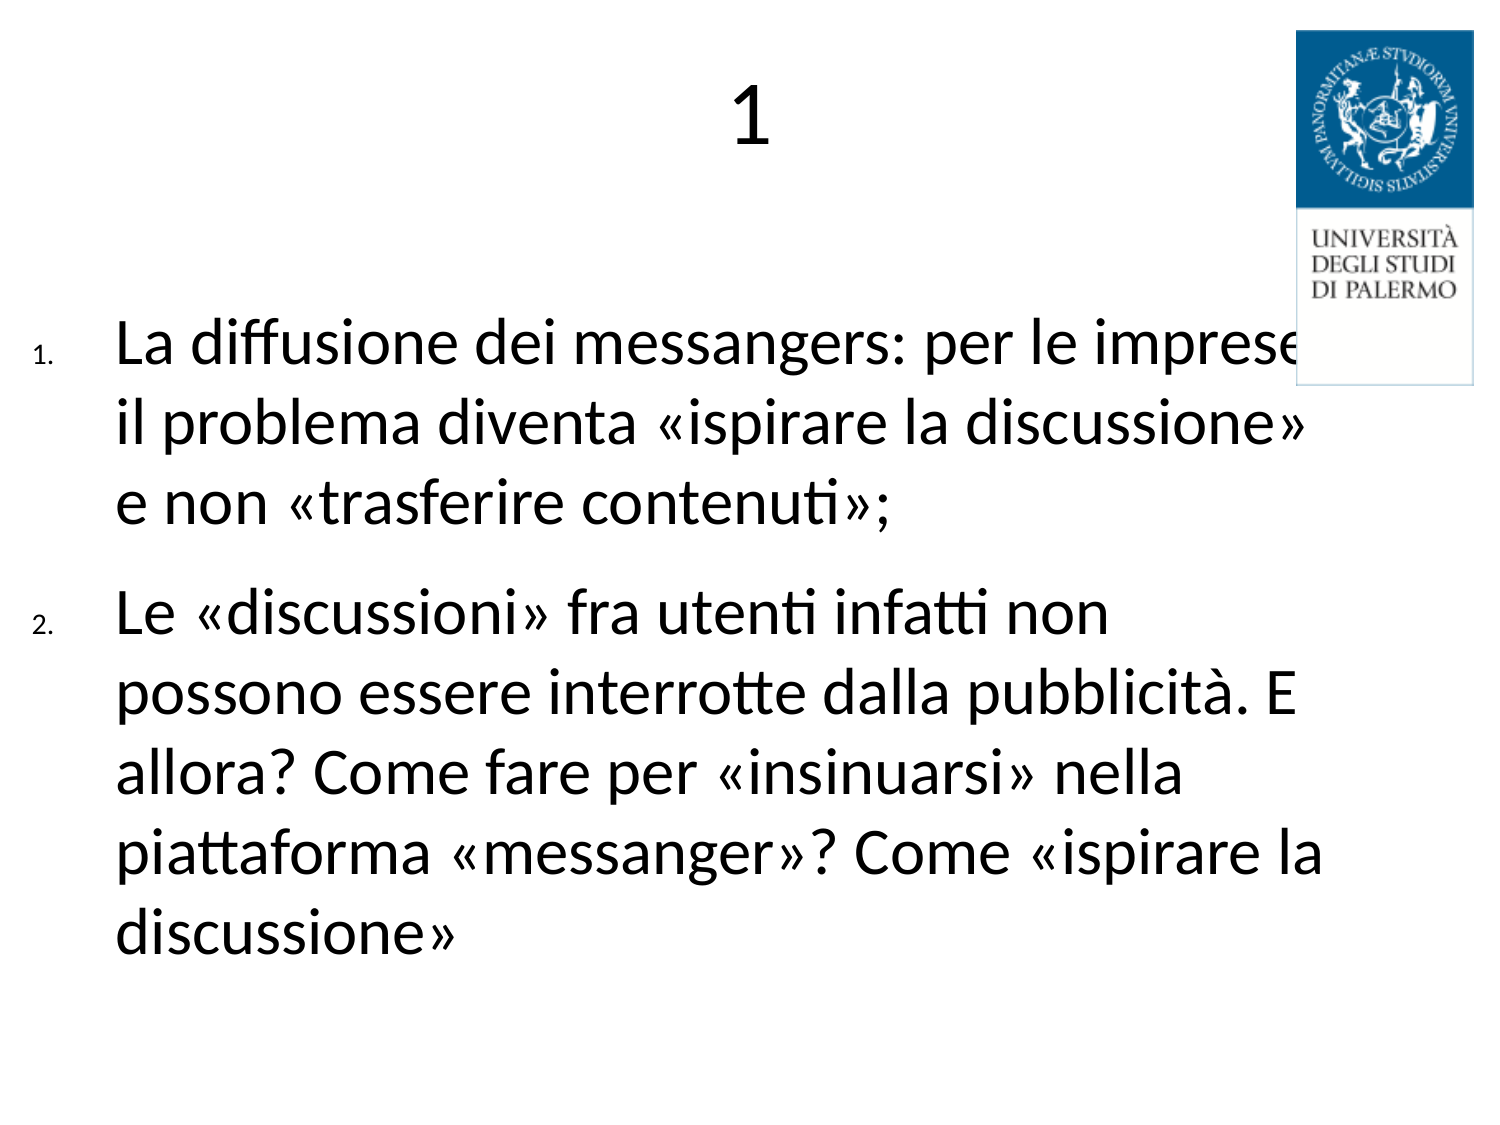

# 1
La diffusione dei messangers: per le imprese il problema diventa «ispirare la discussione» e non «trasferire contenuti»;
Le «discussioni» fra utenti infatti non possono essere interrotte dalla pubblicità. E allora? Come fare per «insinuarsi» nella piattaforma «messanger»? Come «ispirare la discussione»